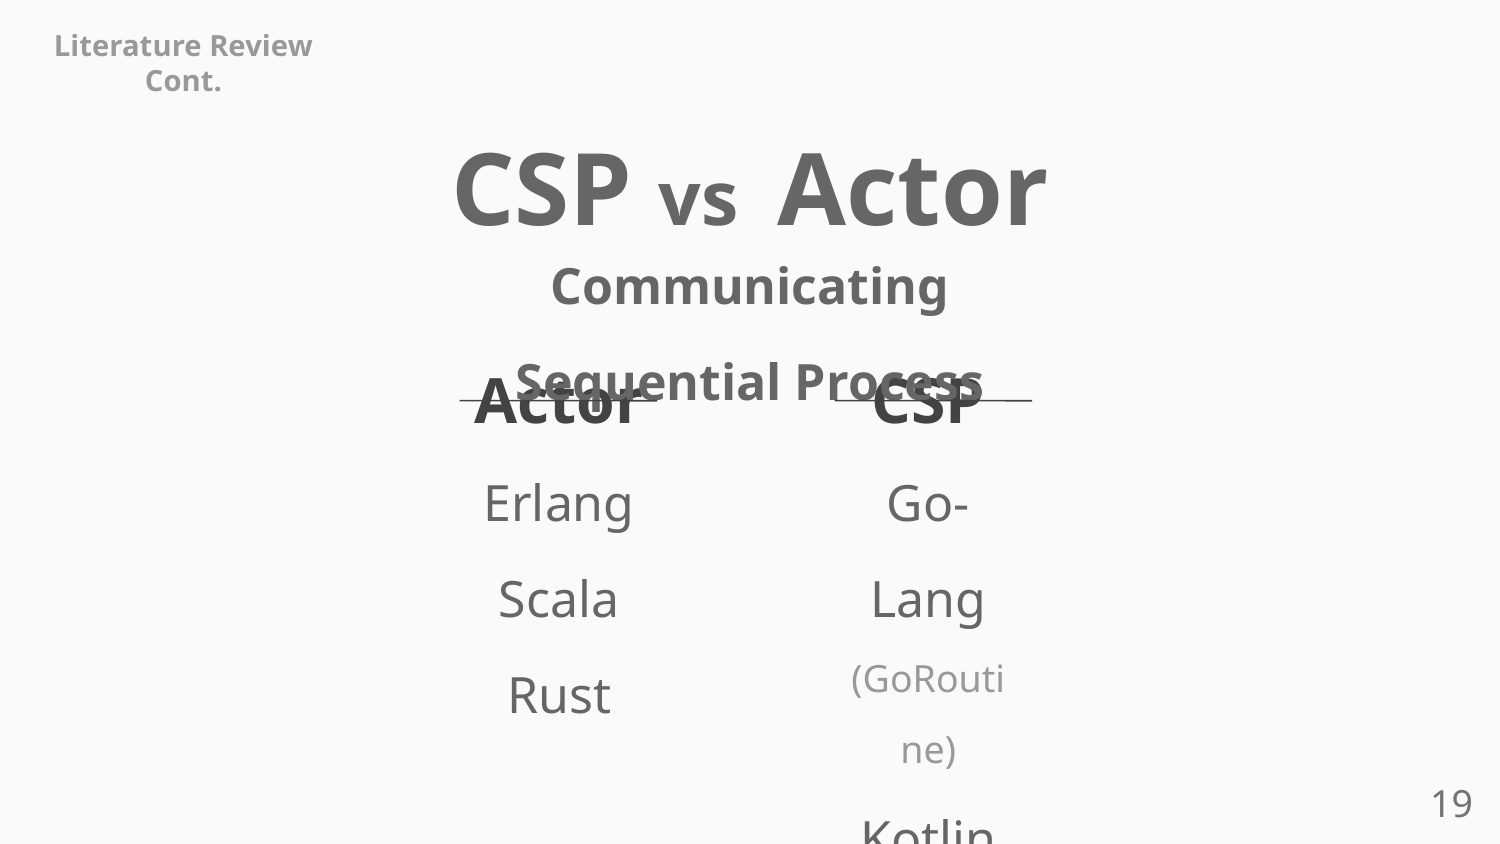

Literature Review Cont.
CSP vs Actor
Communicating Sequential Process
Actor
Erlang
Scala
Rust
CSP
Go-Lang
(GoRoutine)
Kotlin
(CoRoutine)
19